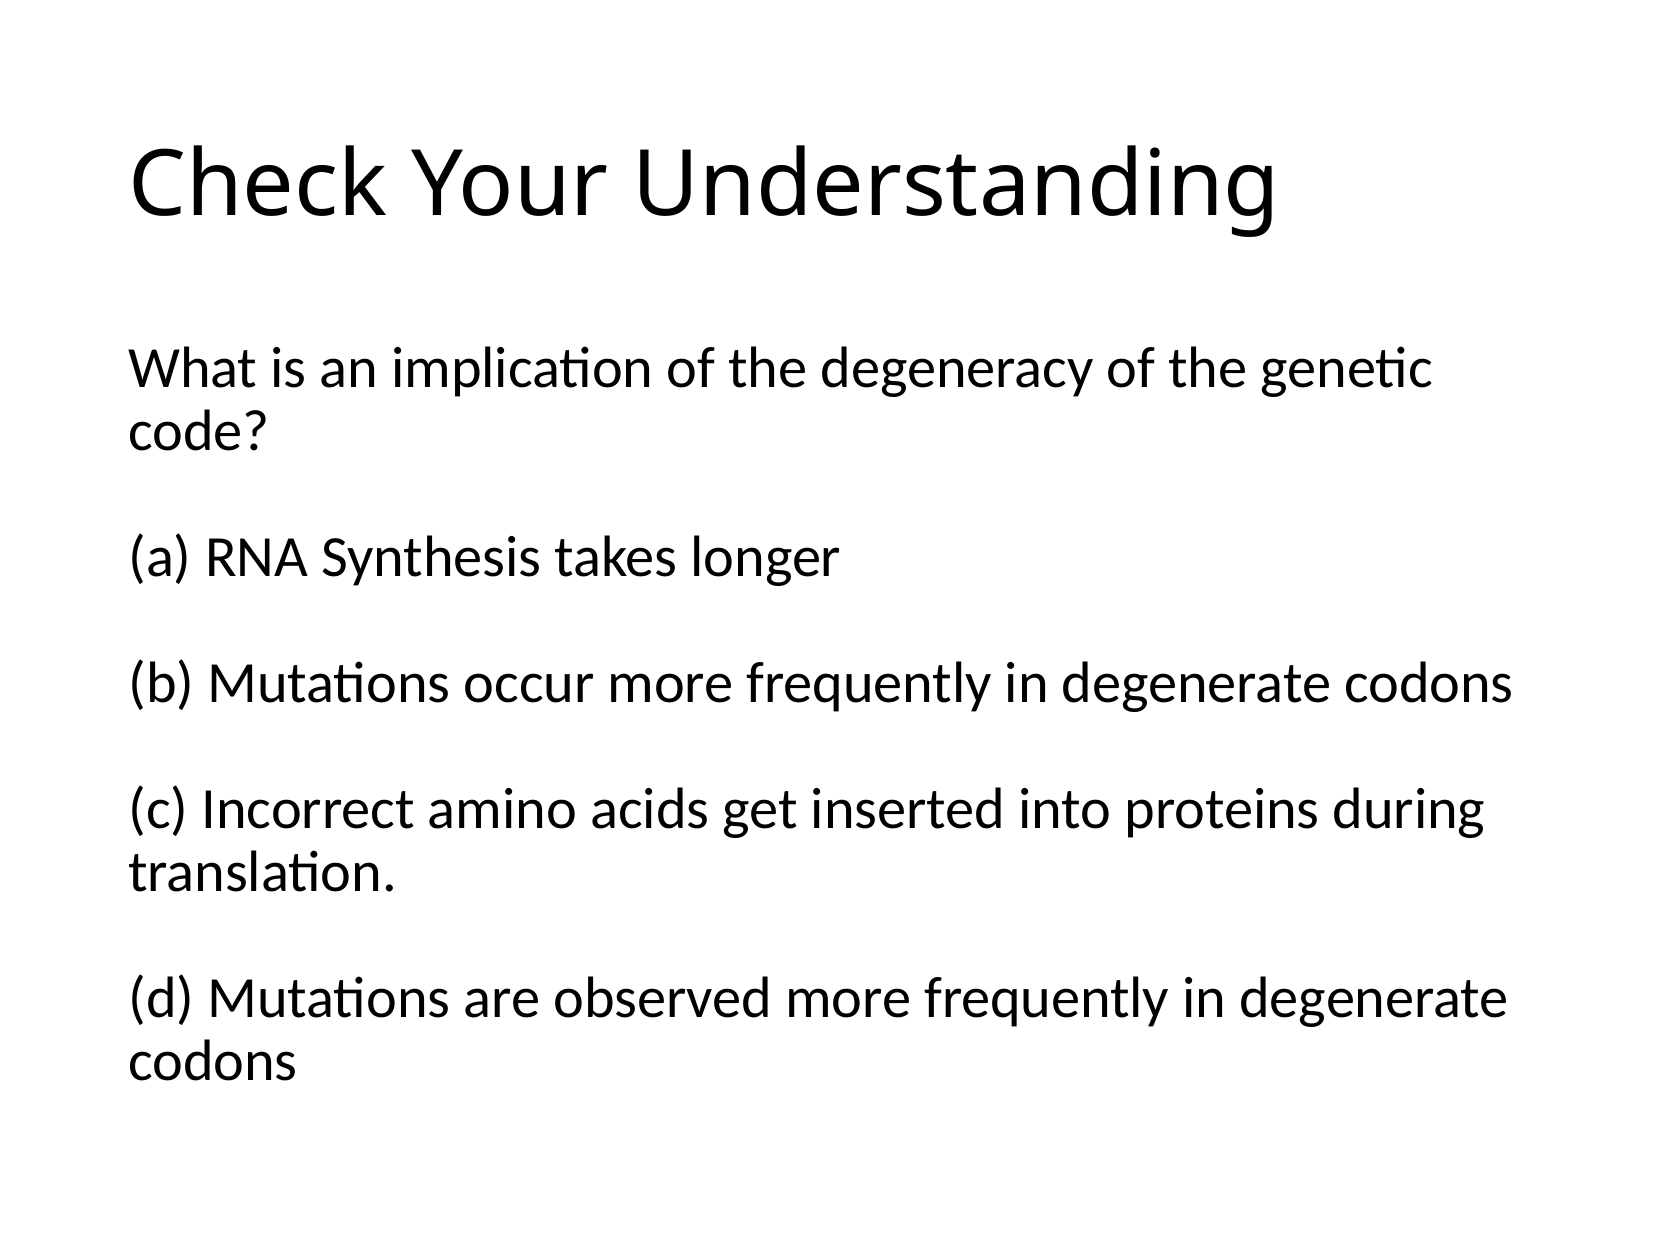

Check Your Understanding
What is an implication of the degeneracy of the genetic code?
(a) RNA Synthesis takes longer
(b) Mutations occur more frequently in degenerate codons
(c) Incorrect amino acids get inserted into proteins during translation.
(d) Mutations are observed more frequently in degenerate codons